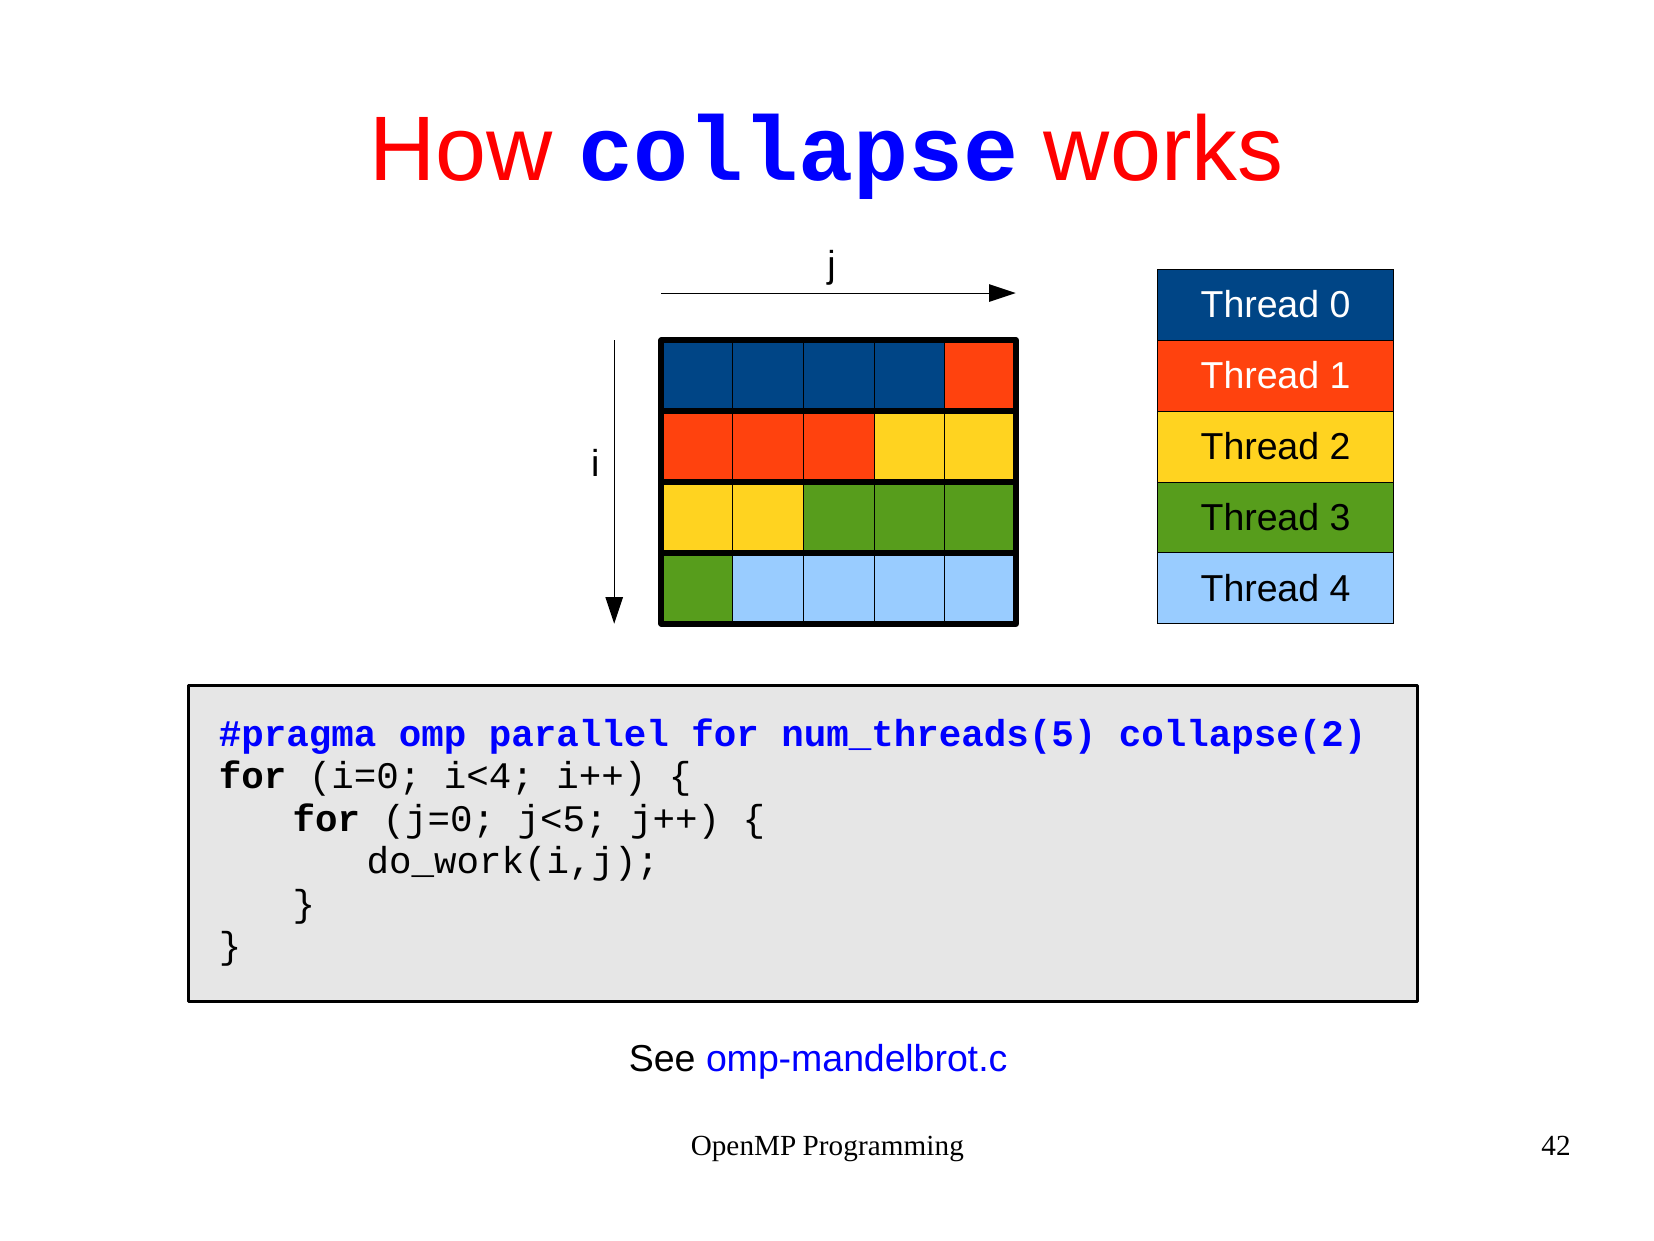

# How collapse works
j
Thread 0
Thread 1
Thread 2
i
Thread 3
Thread 4
#pragma omp parallel for num_threads(5) collapse(2)
for (i=0; i<4; i++) {
	for (j=0; j<5; j++) {
		do_work(i,j);
	}
}
See omp-mandelbrot.c
OpenMP Programming
42